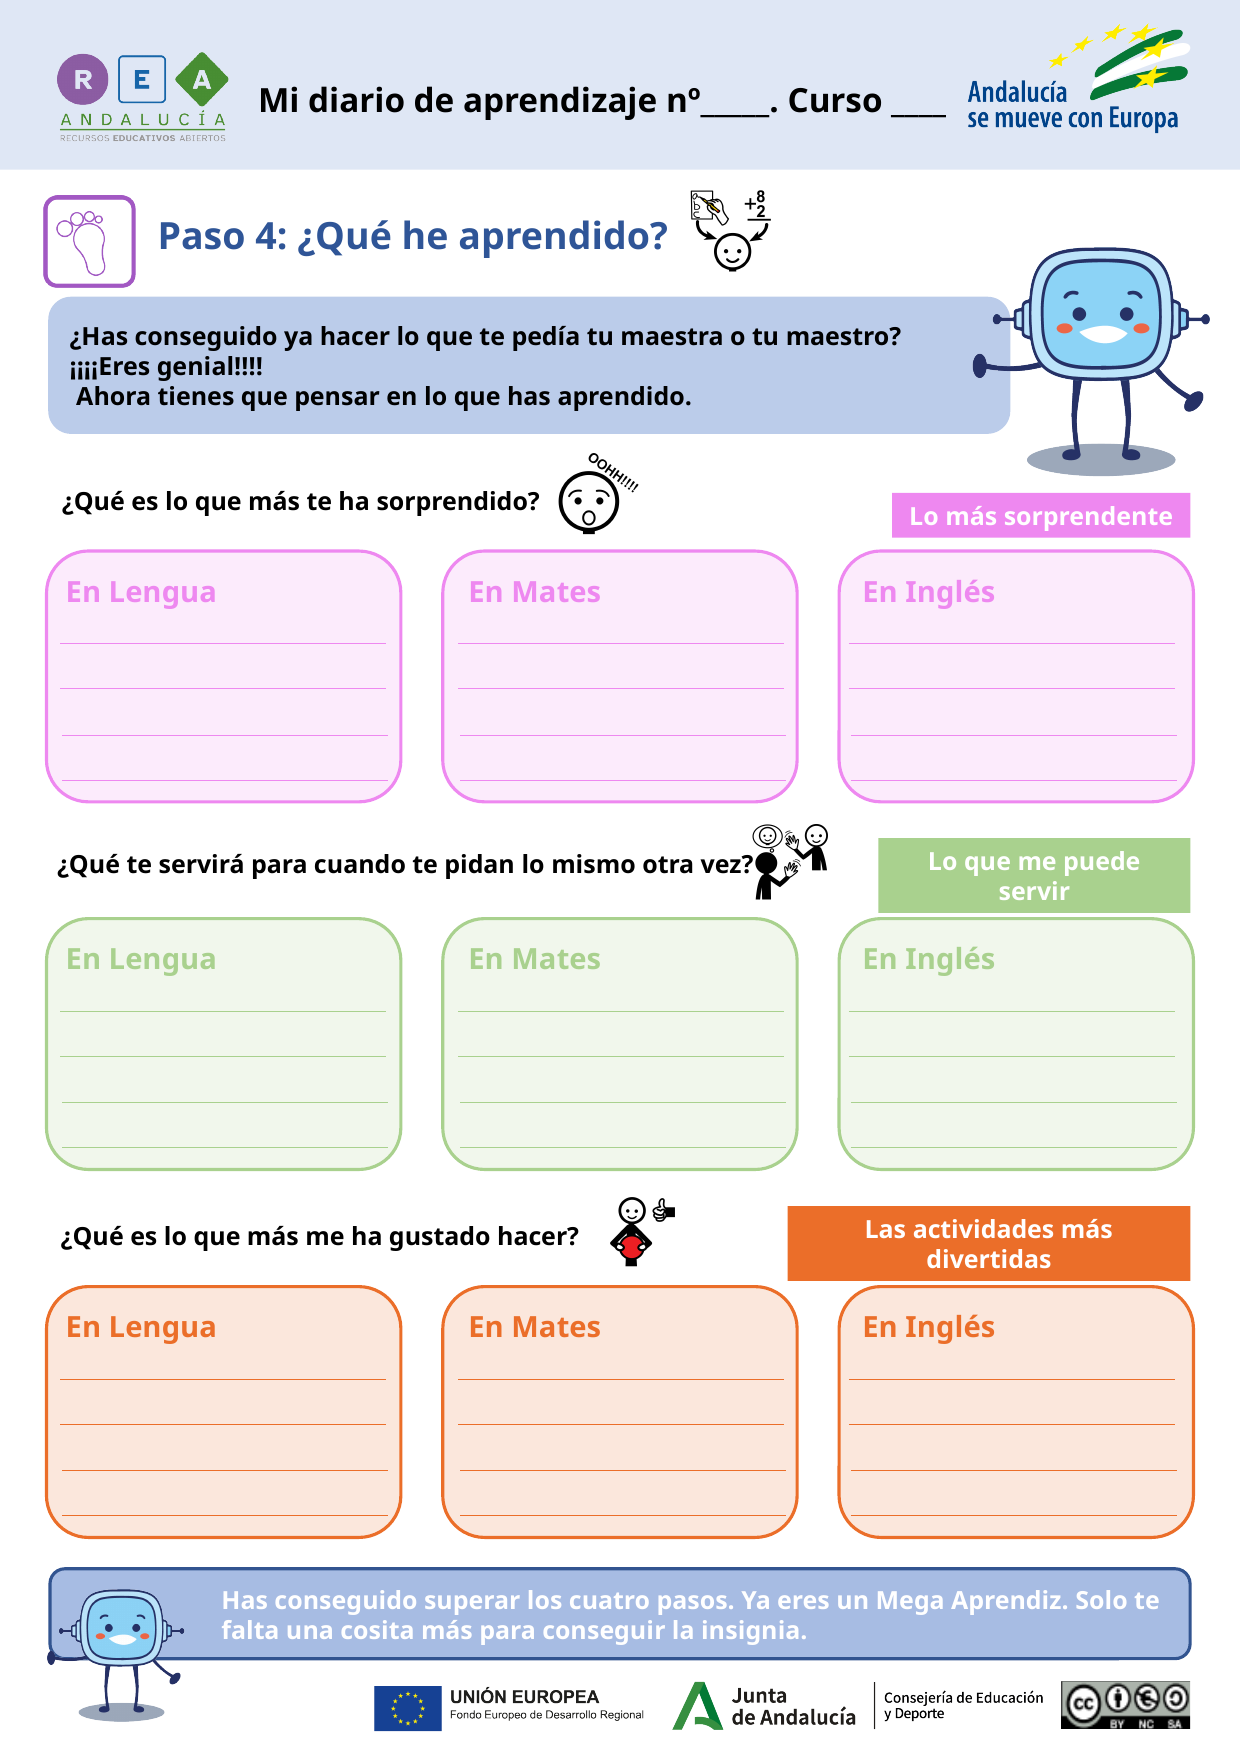

Mi diario de aprendizaje nº_____. Curso ____
Paso 4: ¿Qué he aprendido?
¿Has conseguido ya hacer lo que te pedía tu maestra o tu maestro?
¡¡¡¡Eres genial!!!!
 Ahora tienes que pensar en lo que has aprendido.
¿Qué es lo que más te ha sorprendido?
Lo más sorprendente
En Lengua
En Mates
En Inglés
Lo que me puede servir
¿Qué te servirá para cuando te pidan lo mismo otra vez?
En Lengua
En Mates
En Inglés
Las actividades más divertidas
¿Qué es lo que más me ha gustado hacer?
En Lengua
En Mates
En Inglés
Has conseguido superar los cuatro pasos. Ya eres un Mega Aprendiz. Solo te falta una cosita más para conseguir la insignia.